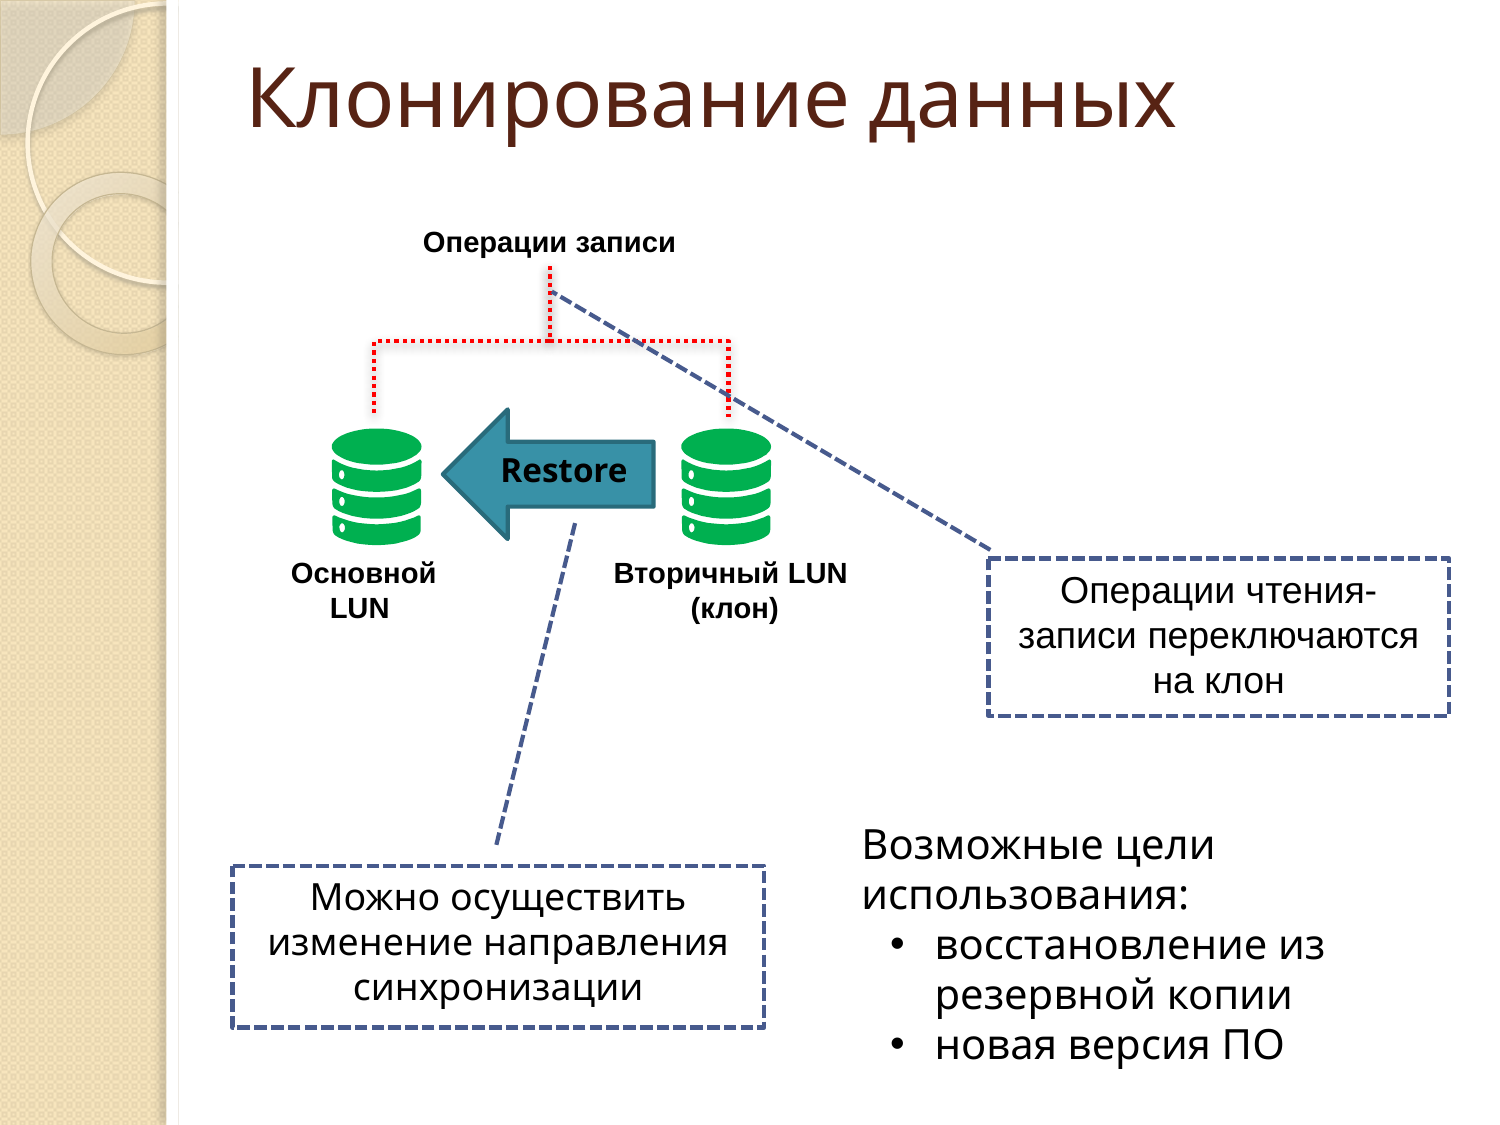

# Клонирование данных
Операции записи
Основной LUN
Вторичный LUN (клон)
Restore
Операции чтения-записи переключаются на клон
Возможные цели использования:
восстановление из резервной копии
новая версия ПО
Можно осуществить изменение направления синхронизации